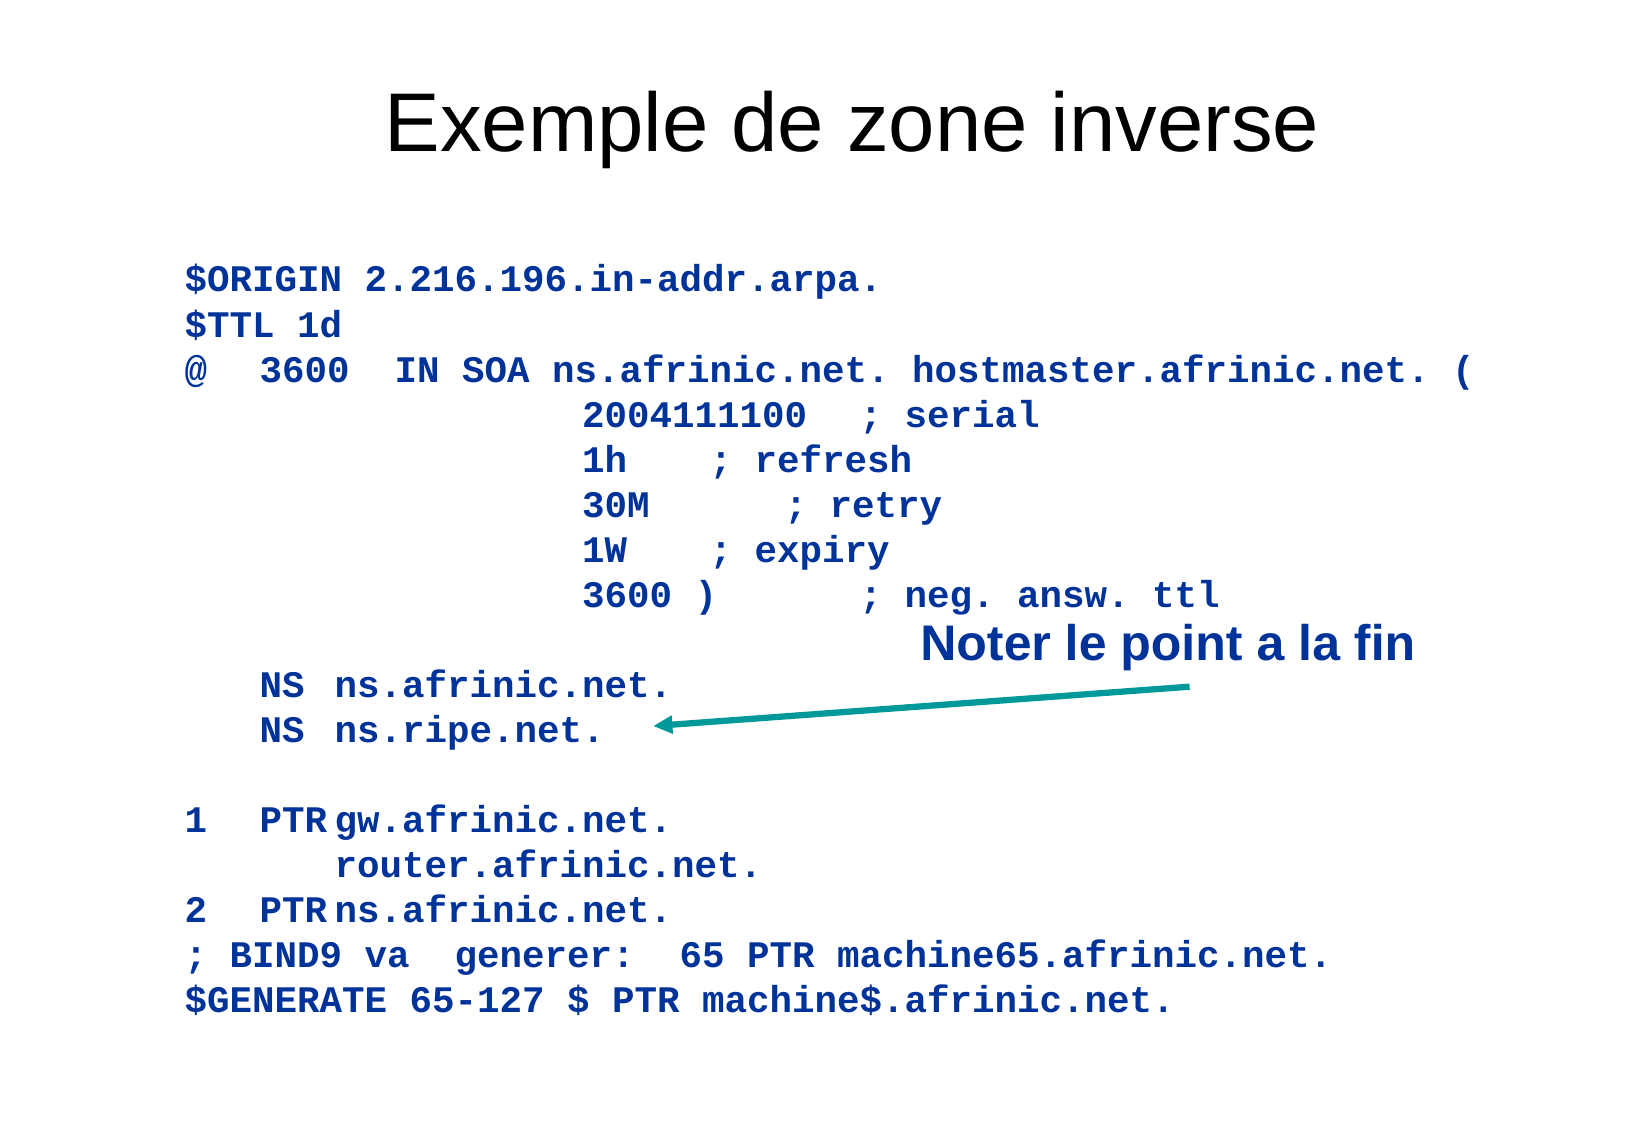

Exemple de zone inverse
$ORIGIN 2.216.196.in-addr.arpa.
$TTL 1d
@	3600 IN SOA ns.afrinic.net. hostmaster.afrinic.net. (
					 2004111100	; serial
					 1h		; refresh
					 30M		; retry
					 1W		; expiry
					 3600 )		; neg. answ. ttl
	NS	ns.afrinic.net.
	NS	ns.ripe.net.
1	PTR	gw.afrinic.net.
		router.afrinic.net.
2	PTR	ns.afrinic.net.
; BIND9 va generer: 65 PTR machine65.afrinic.net.
$GENERATE 65-127 $ PTR machine$.afrinic.net.
Noter le point a la fin